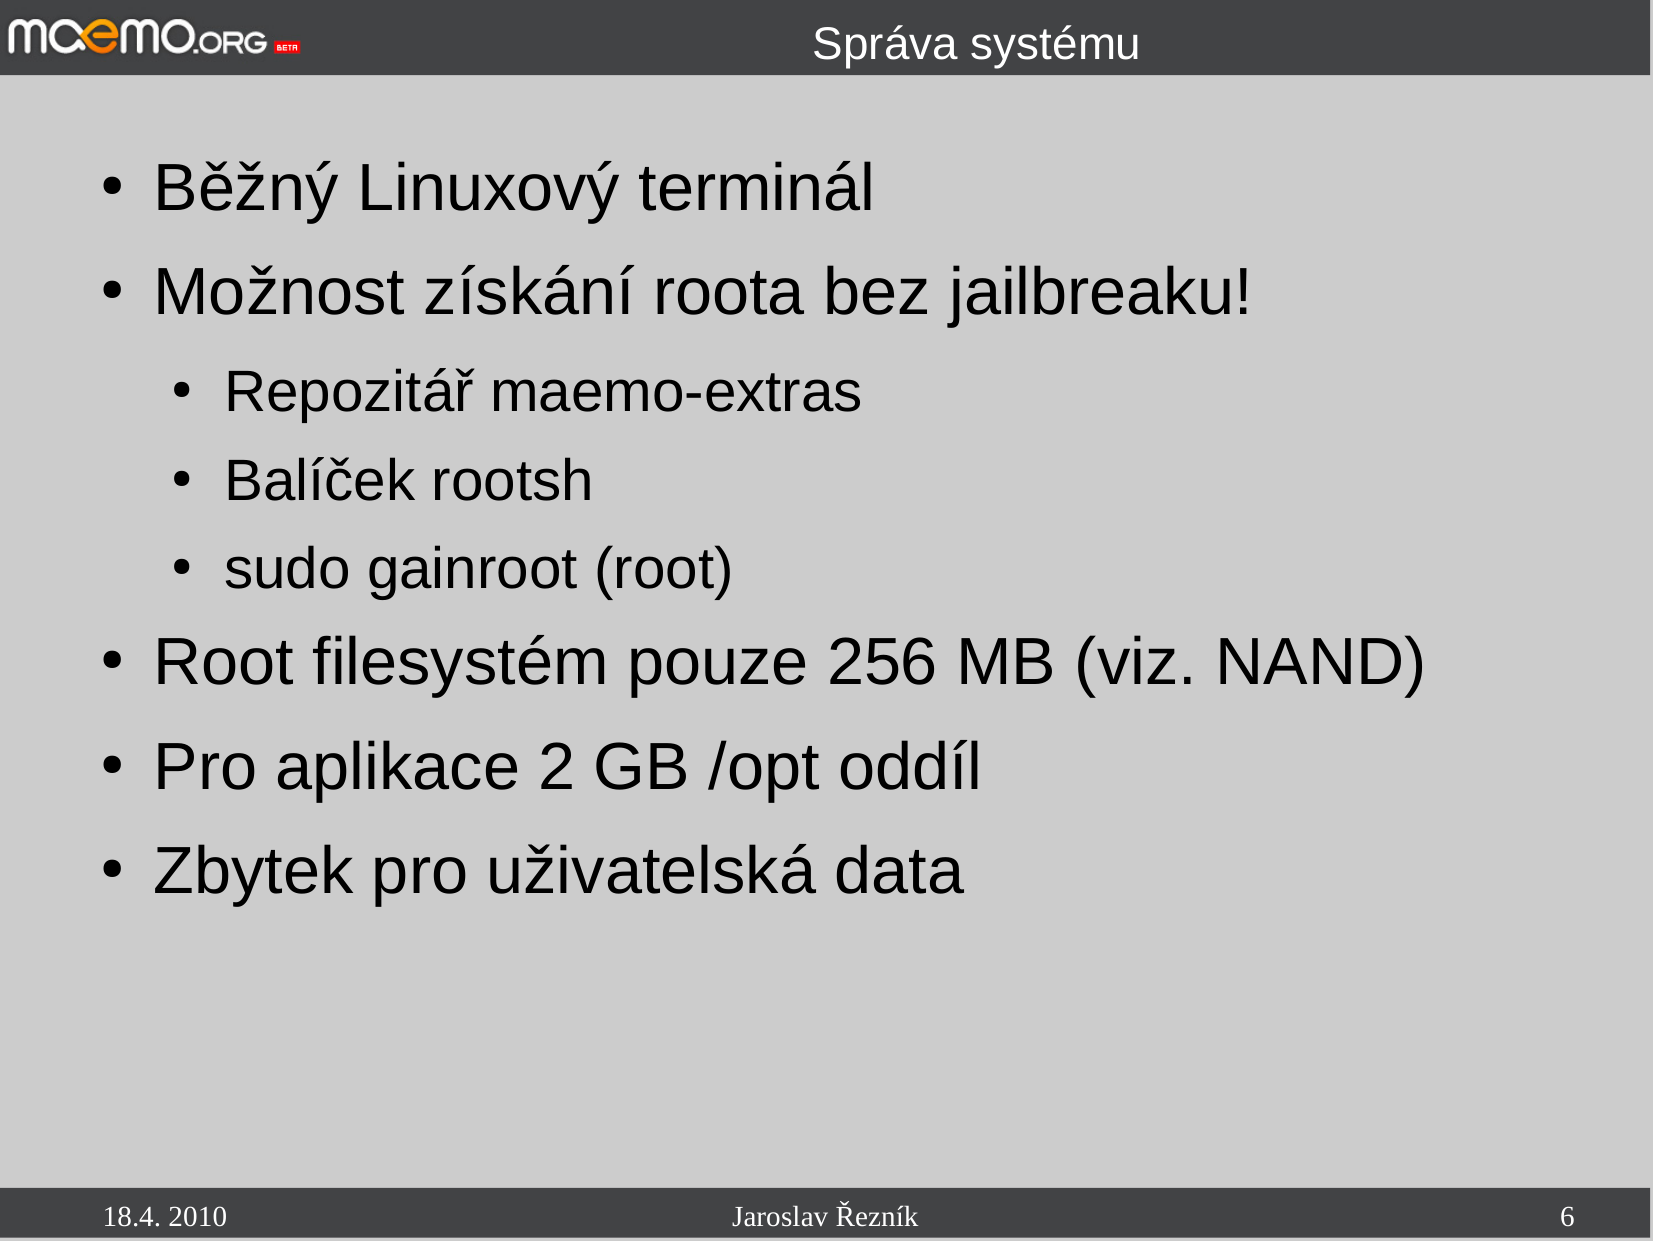

# Správa systému
Běžný Linuxový terminál
Možnost získání roota bez jailbreaku!
Repozitář maemo-extras
Balíček rootsh
sudo gainroot (root)
Root filesystém pouze 256 MB (viz. NAND)
Pro aplikace 2 GB /opt oddíl
Zbytek pro uživatelská data
18.4. 2010
Jaroslav Řezník
6